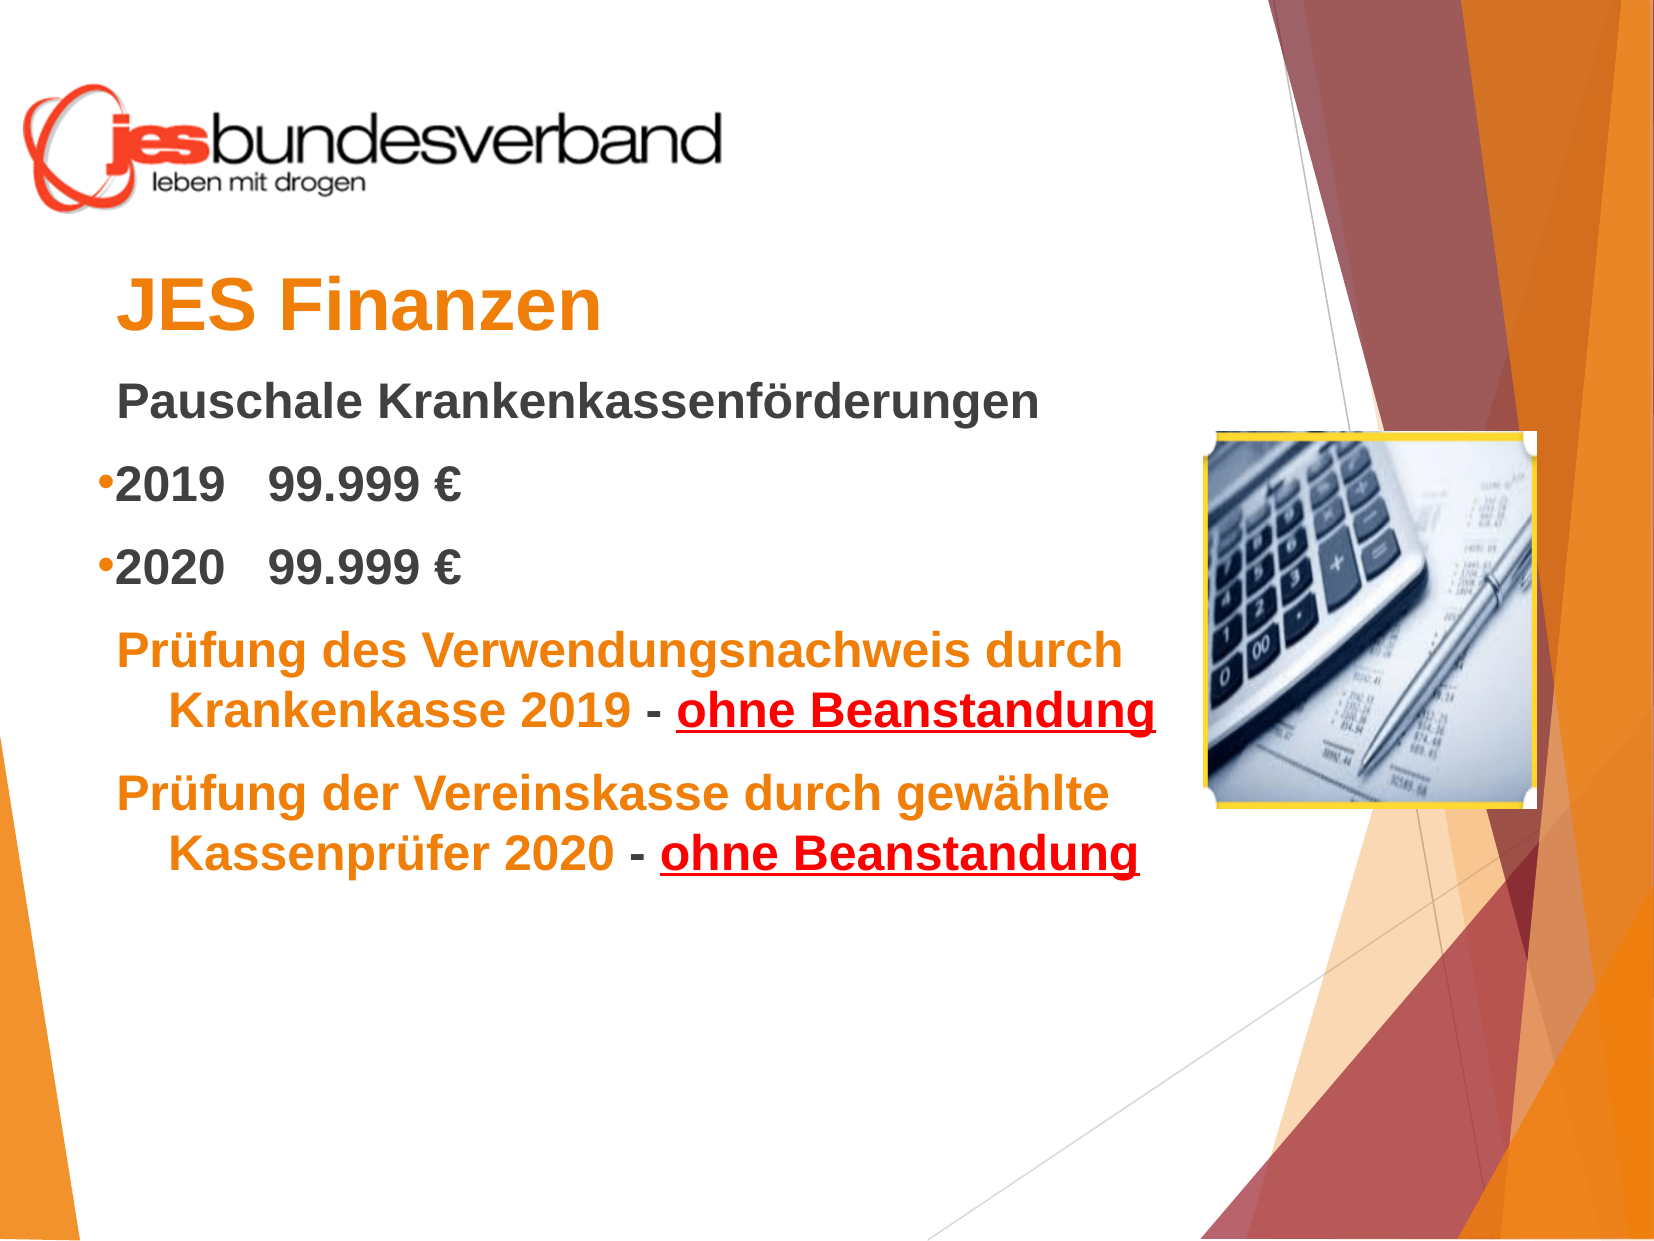

JES Finanzen
Pauschale Krankenkassenförderungen
2019 99.999 €
2020 99.999 €
Prüfung des Verwendungsnachweis durch Krankenkasse 2019 - ohne Beanstandung
Prüfung der Vereinskasse durch gewählte Kassenprüfer 2020 - ohne Beanstandung